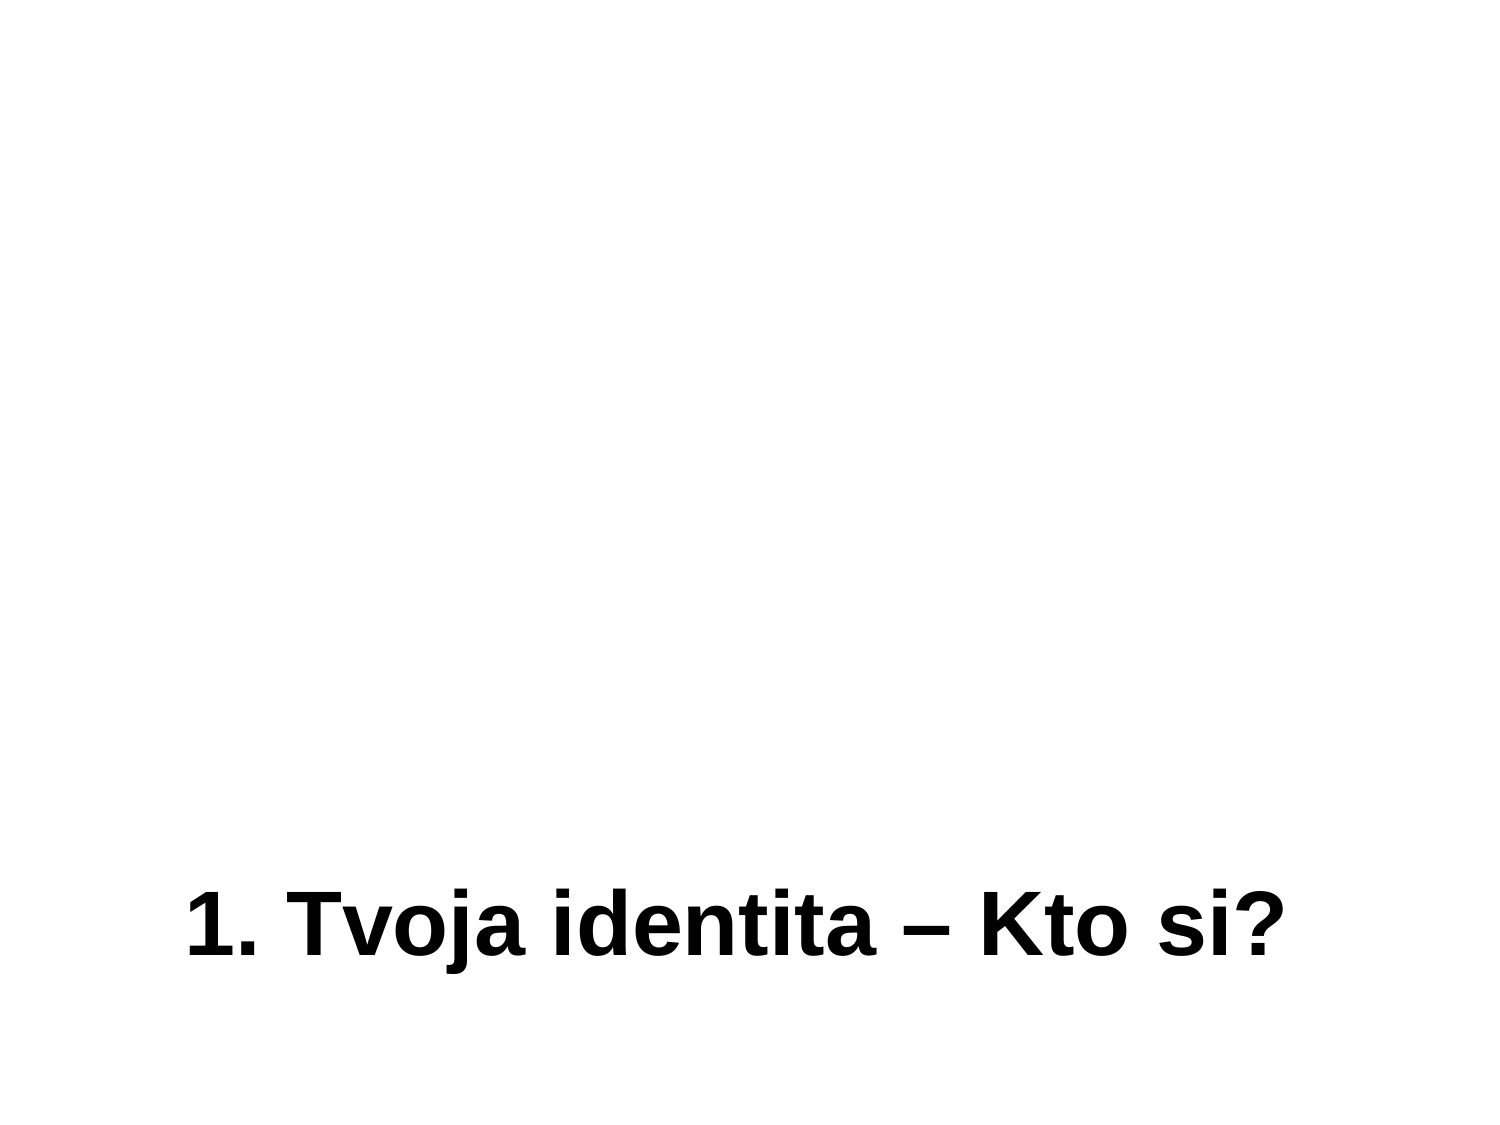

# 1. Tvoja identita – Kto si?